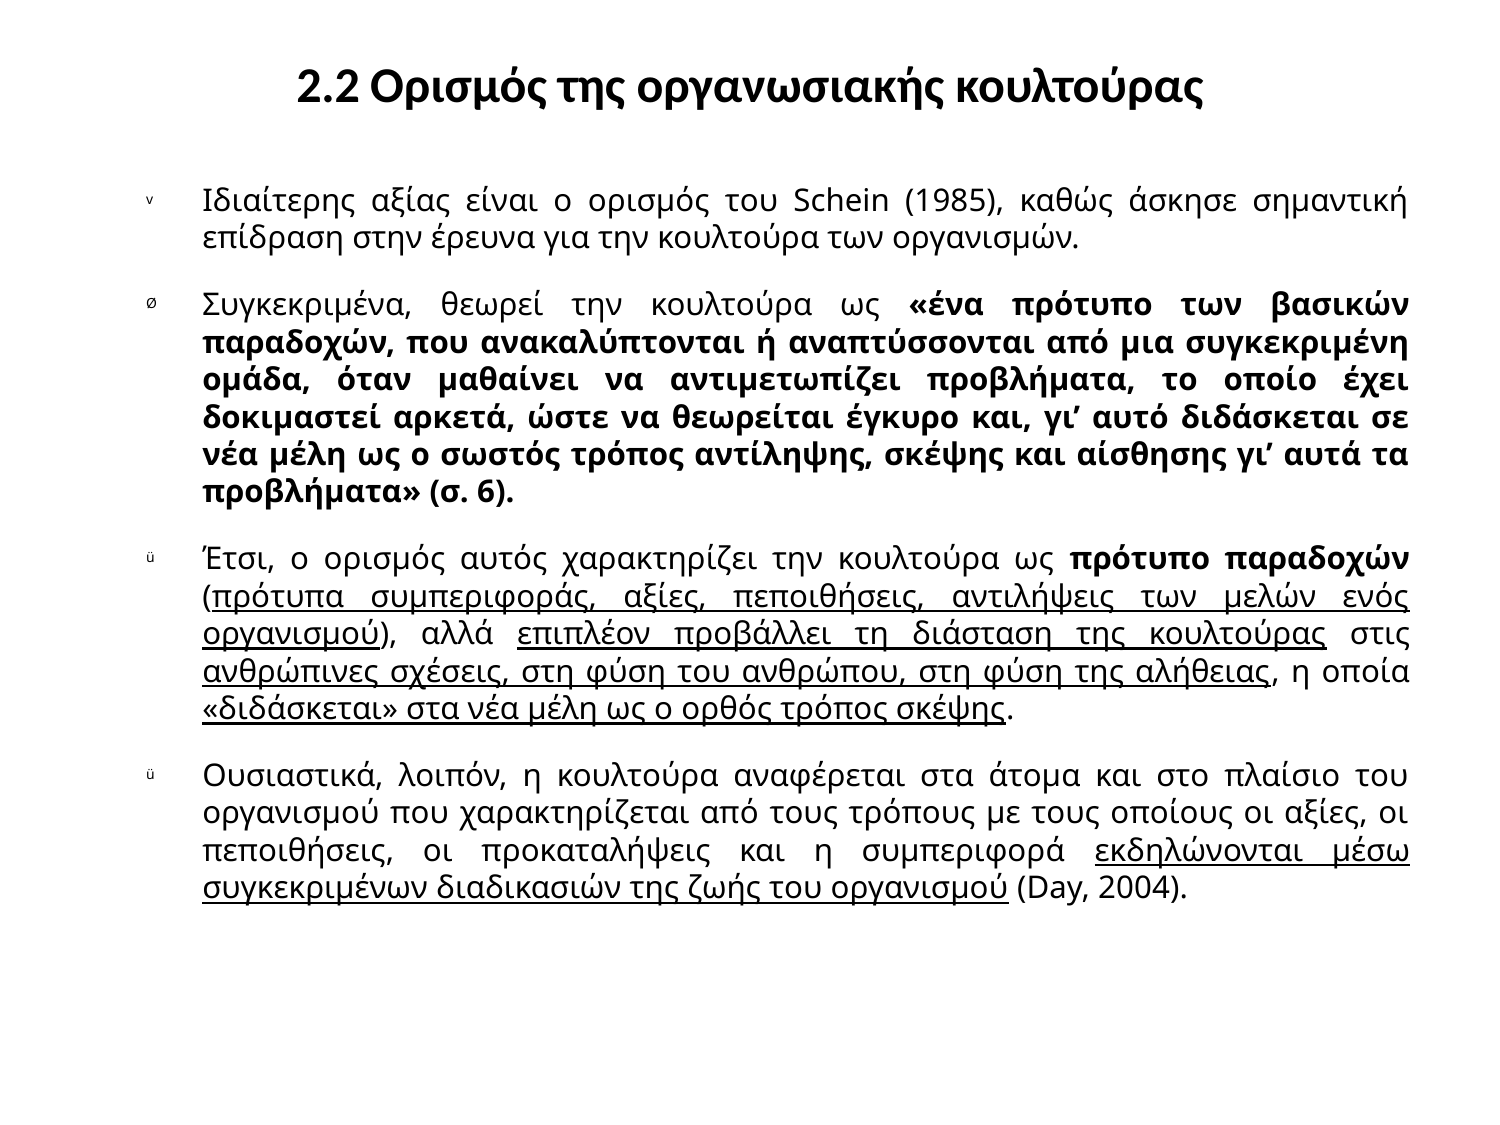

# 2.2	Ορισμός της οργανωσιακής κουλτούρας
Ιδιαίτερης αξίας είναι ο ορισμός του Schein (1985), καθώς άσκησε σημαντική επίδραση στην έρευνα για την κουλτούρα των οργανισμών.
Συγκεκριμένα, θεωρεί την κουλτούρα ως «ένα πρότυπο των βασικών παραδοχών, που ανακαλύπτονται ή αναπτύσσονται από μια συγκεκριμένη ομάδα, όταν μαθαίνει να αντιμετωπίζει προβλήματα, το οποίο έχει δοκιμαστεί αρκετά, ώστε να θεωρείται έγκυρο και, γι’ αυτό διδάσκεται σε νέα μέλη ως ο σωστός τρόπος αντίληψης, σκέψης και αίσθησης γι’ αυτά τα προβλήματα» (σ. 6).
Έτσι, ο ορισμός αυτός χαρακτηρίζει την κουλτούρα ως πρότυπο παραδοχών (πρότυπα συμπεριφοράς, αξίες, πεποιθήσεις, αντιλήψεις των μελών ενός οργανισμού), αλλά επιπλέον προβάλλει τη διάσταση της κουλτούρας στις ανθρώπινες σχέσεις, στη φύση του ανθρώπου, στη φύση της αλήθειας, η οποία «διδάσκεται» στα νέα μέλη ως ο ορθός τρόπος σκέψης.
Ουσιαστικά, λοιπόν, η κουλτούρα αναφέρεται στα άτομα και στο πλαίσιο του οργανισμού που χαρακτηρίζεται από τους τρόπους με τους οποίους οι αξίες, οι πεποιθήσεις, οι προκαταλήψεις και η συμπεριφορά εκδηλώνονται μέσω συγκεκριμένων διαδικασιών της ζωής του οργανισμού (Day, 2004).